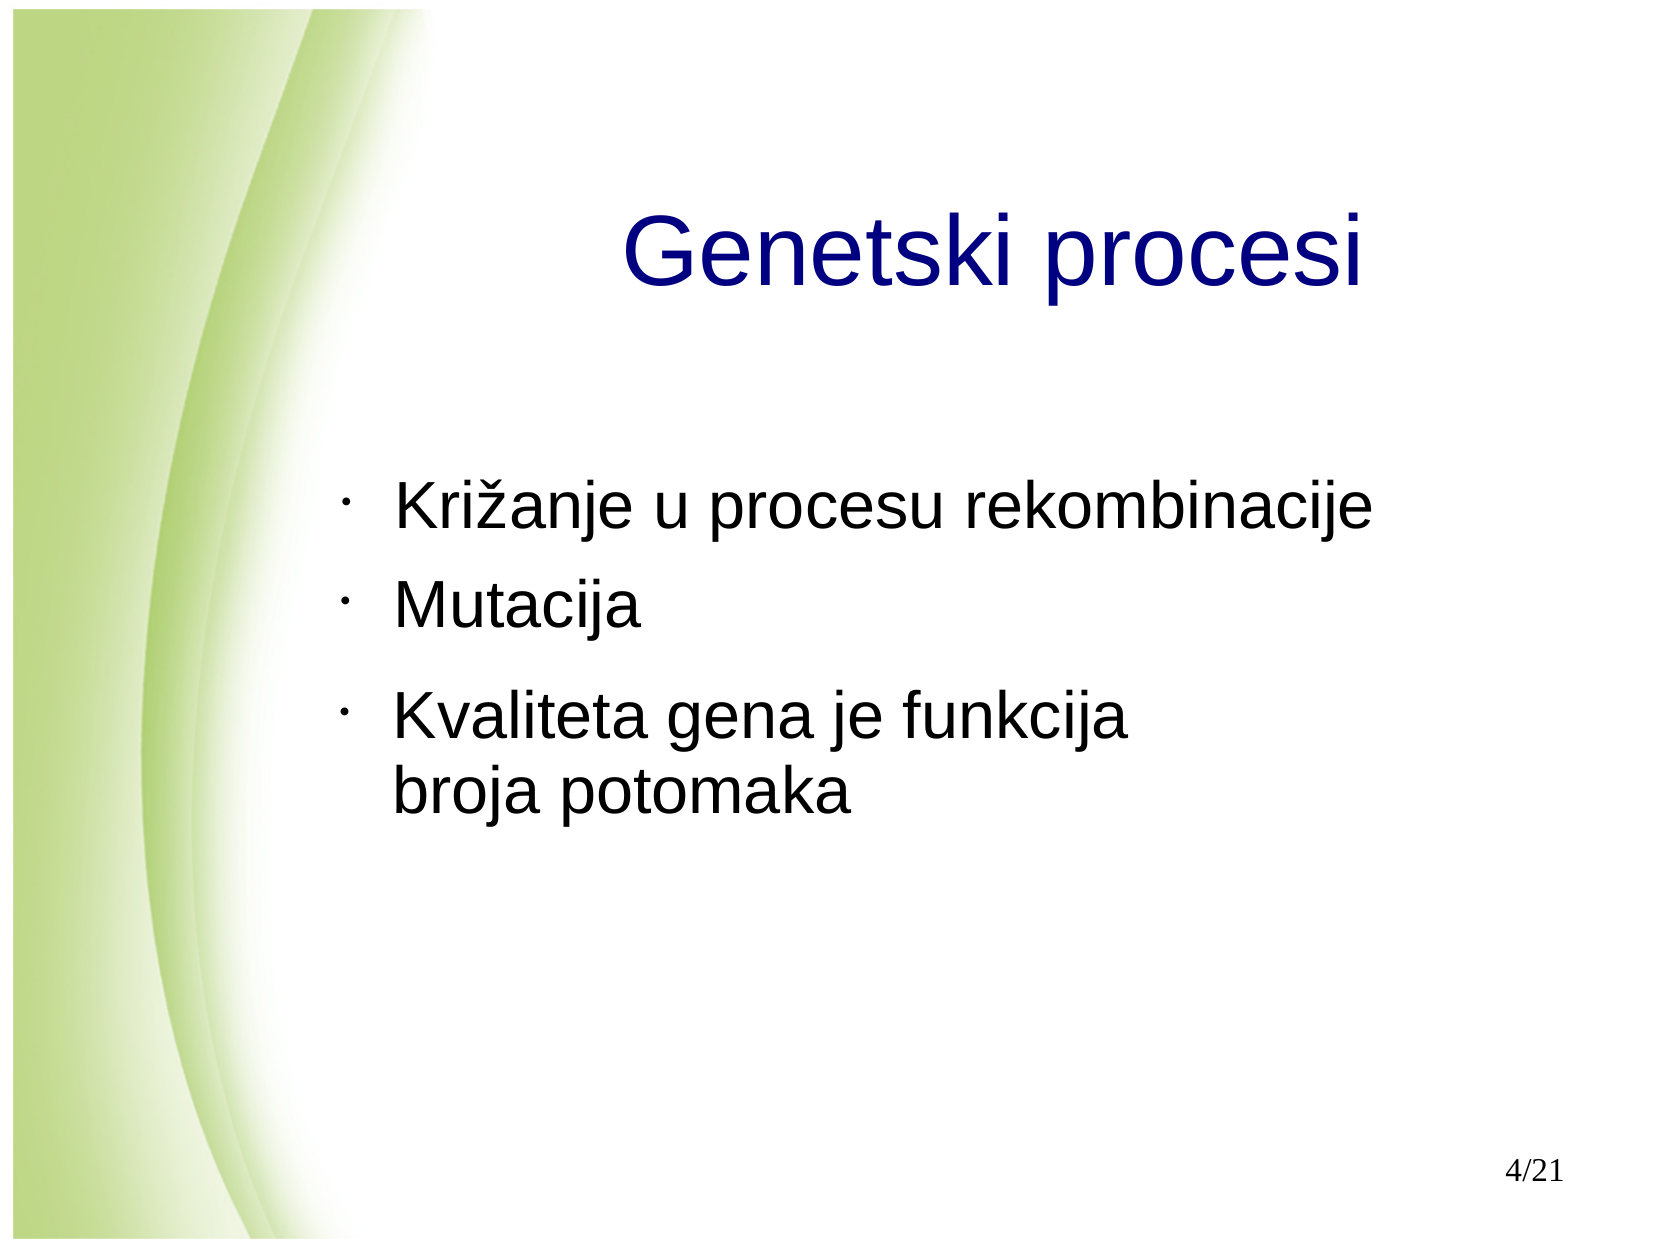

# Genetski procesi
Križanje u procesu rekombinacije
Mutacija
Kvaliteta gena je funkcija
broja potomaka